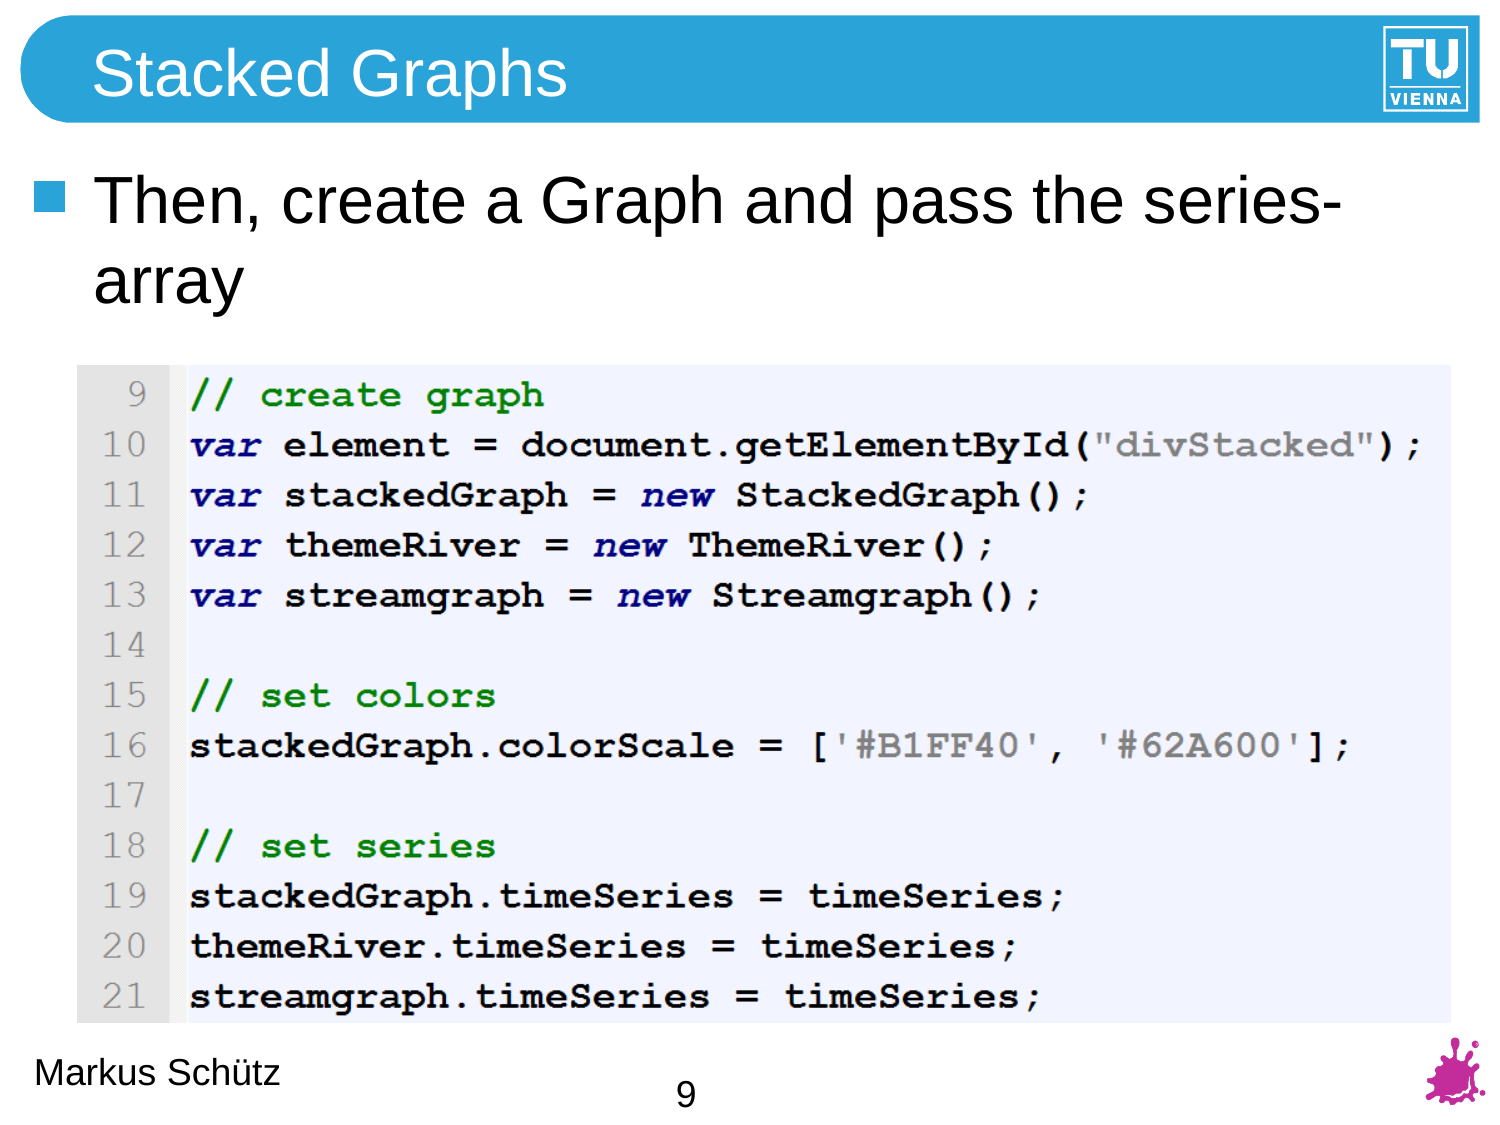

# Stacked Graphs
Then, create a Graph and pass the series-array
9
Markus Schütz